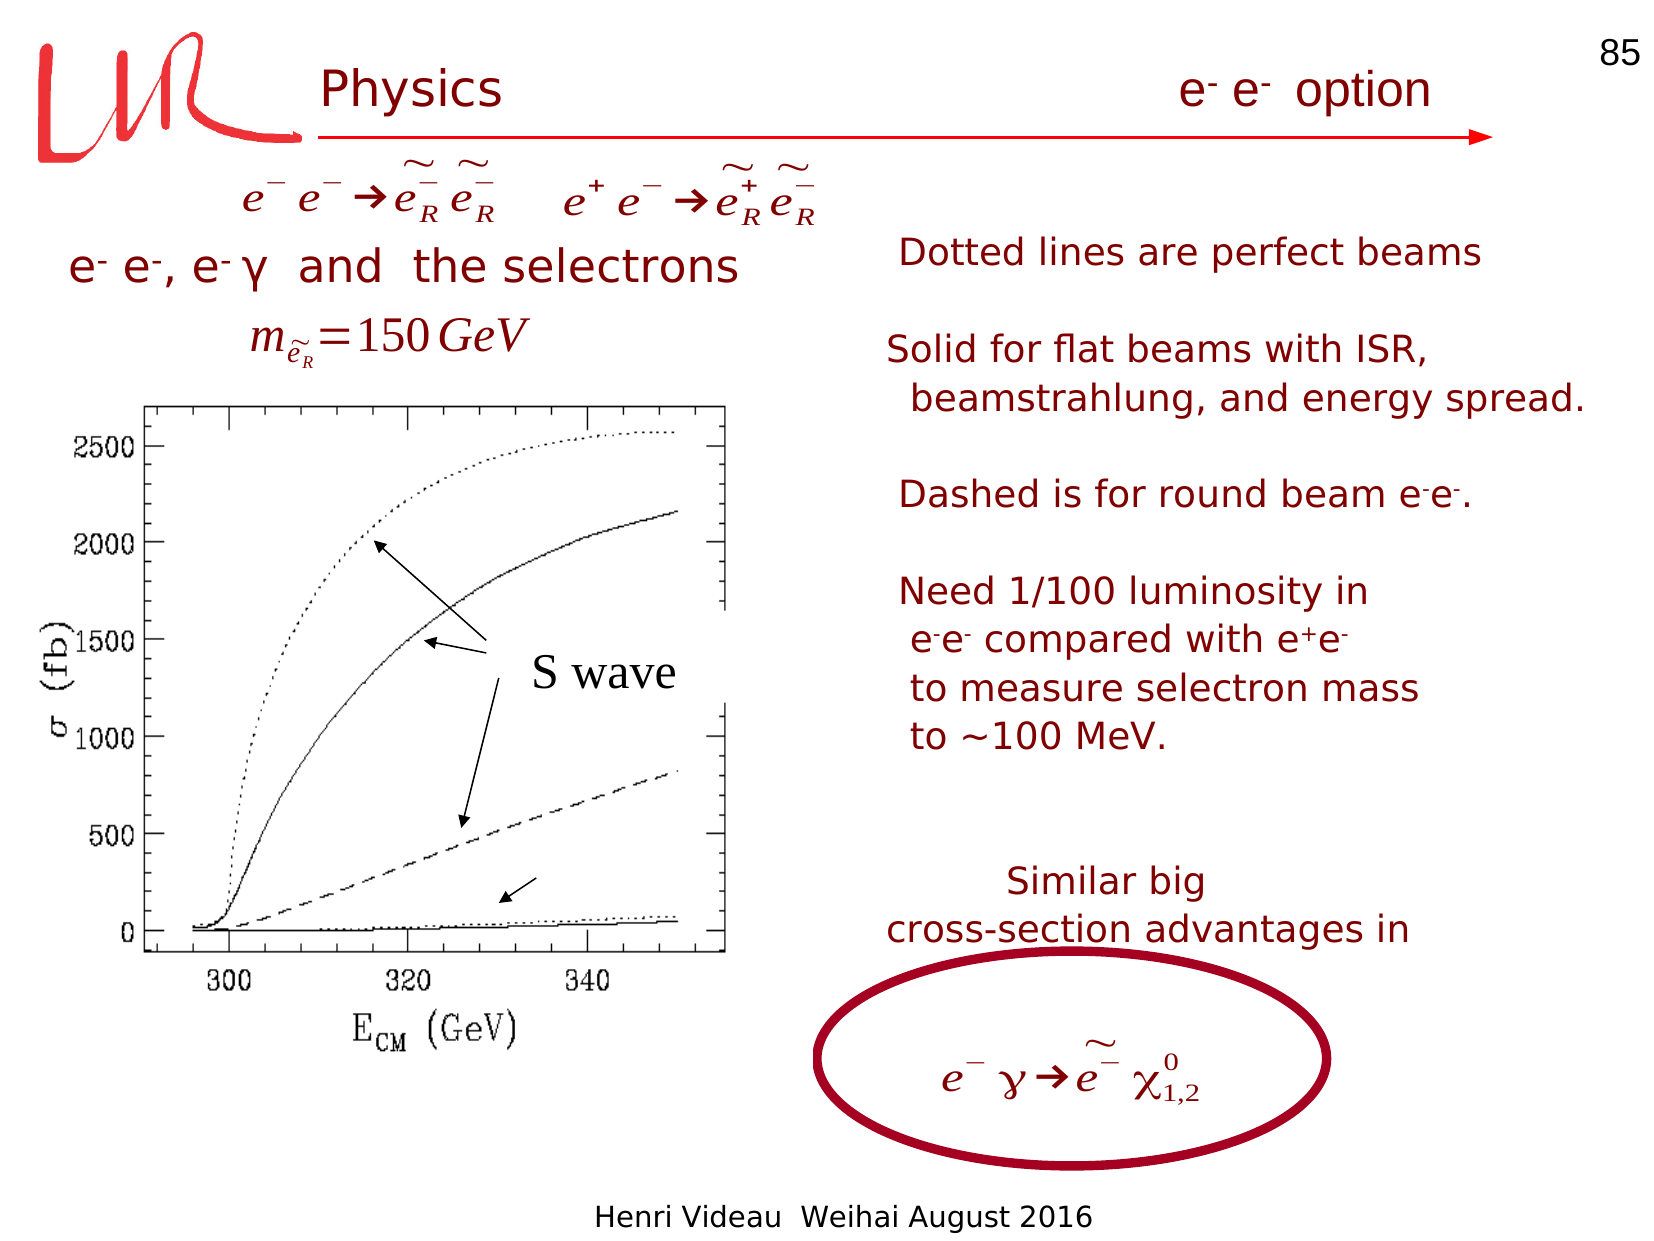

e- e- option
 Dotted lines are perfect beams
Solid for flat beams with ISR,
 beamstrahlung, and energy spread.
 Dashed is for round beam e-e-.
 Need 1/100 luminosity in
 e-e- compared with e+e-
 to measure selectron mass
 to ~100 MeV.
 Similar big
cross-section advantages in
e- e-, e- γ and the selectrons
S wave